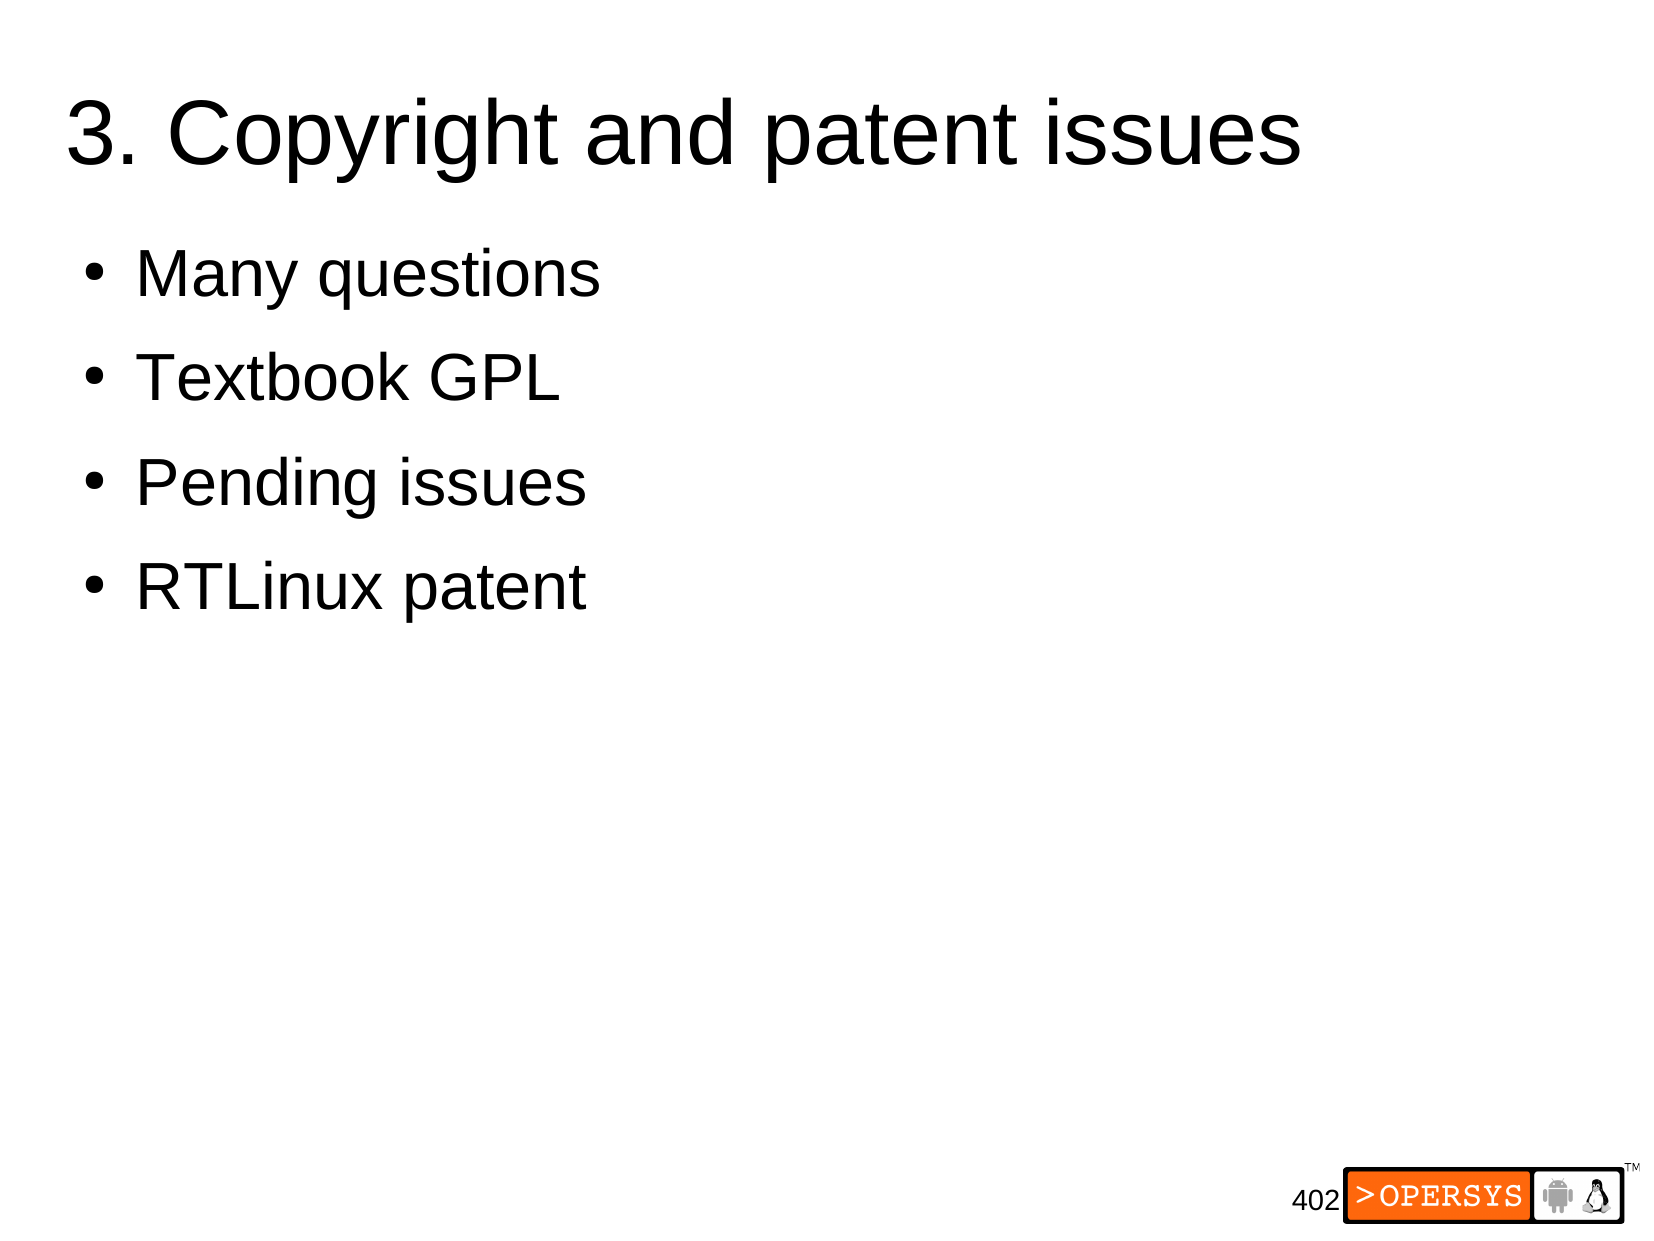

# 3. Copyright and patent issues
Many questions
Textbook GPL
Pending issues
RTLinux patent